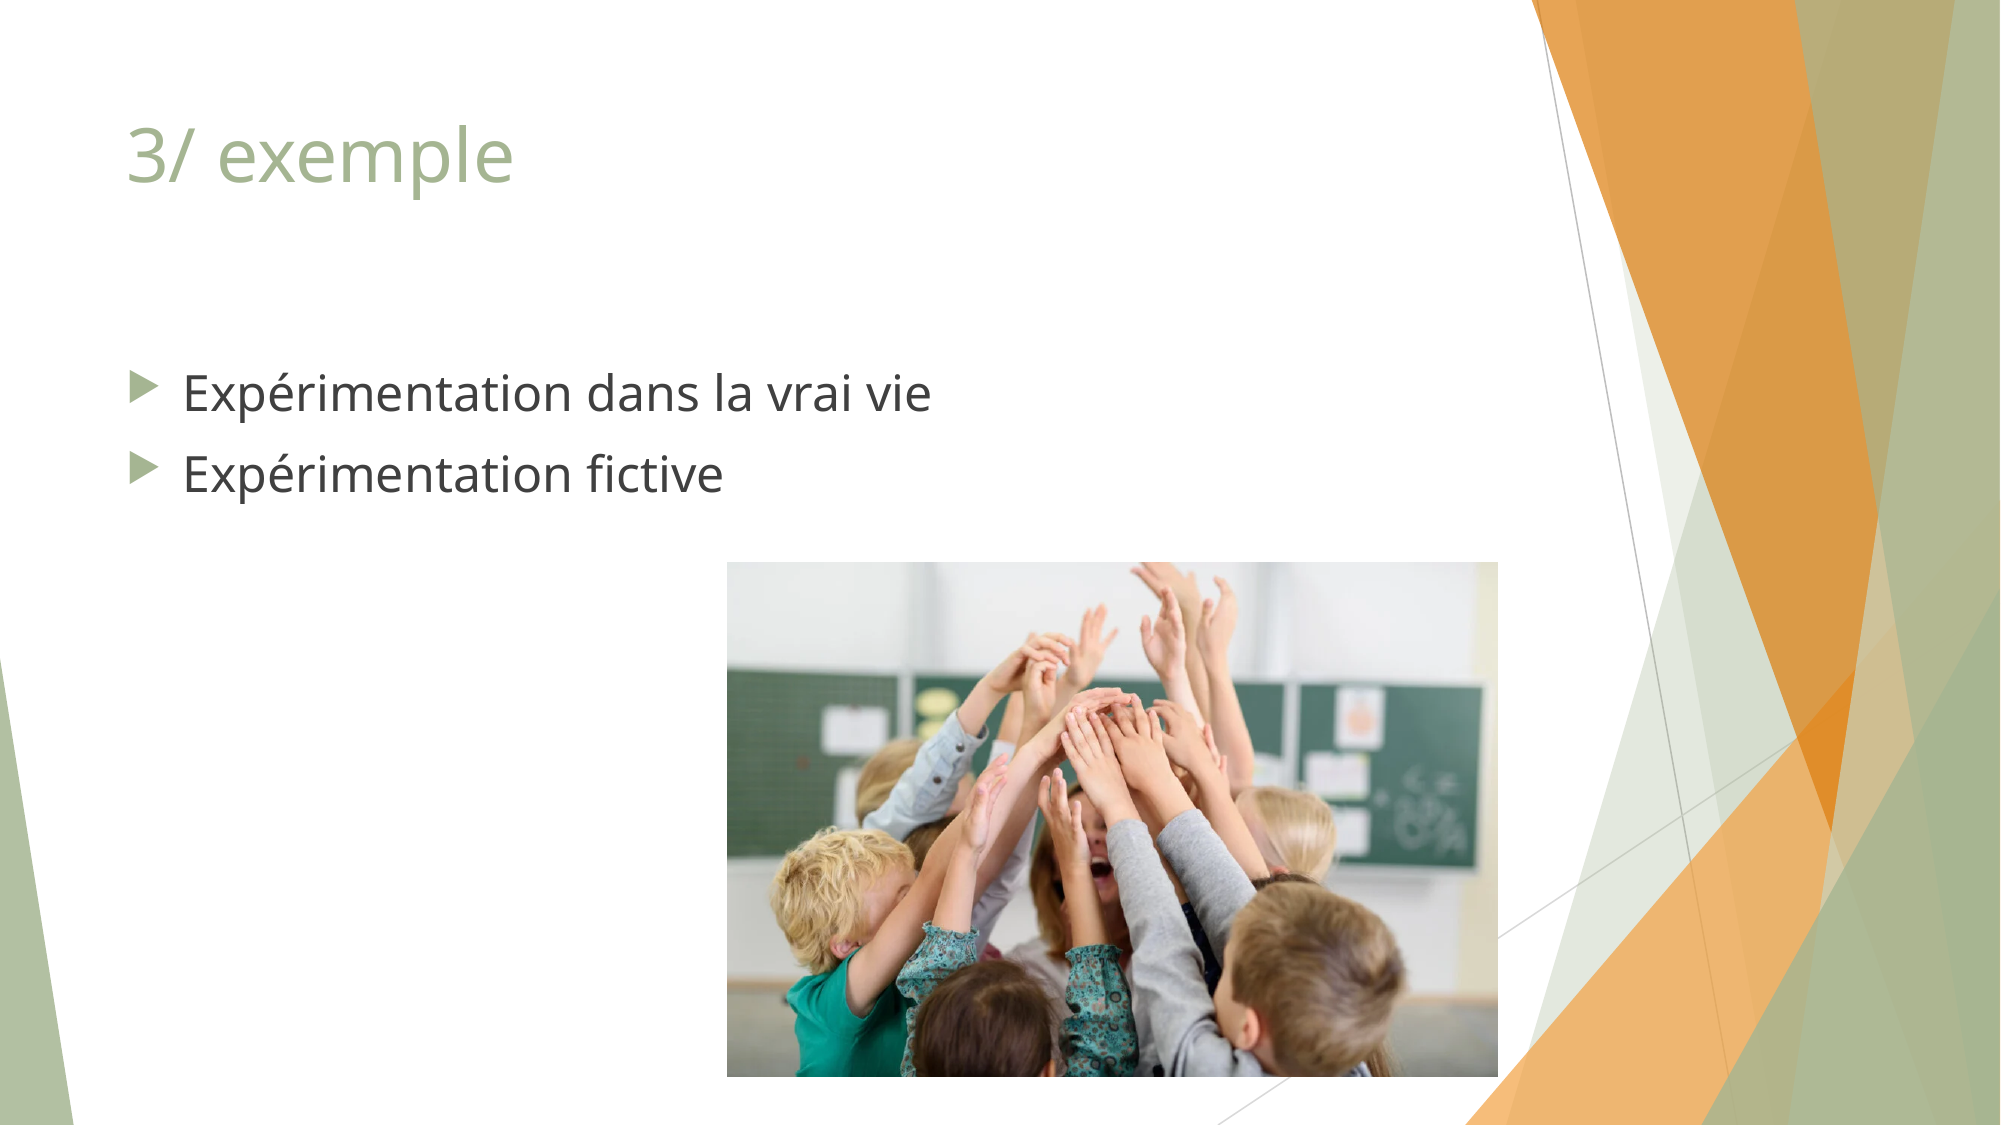

# 3/ exemple
Expérimentation dans la vrai vie
Expérimentation fictive